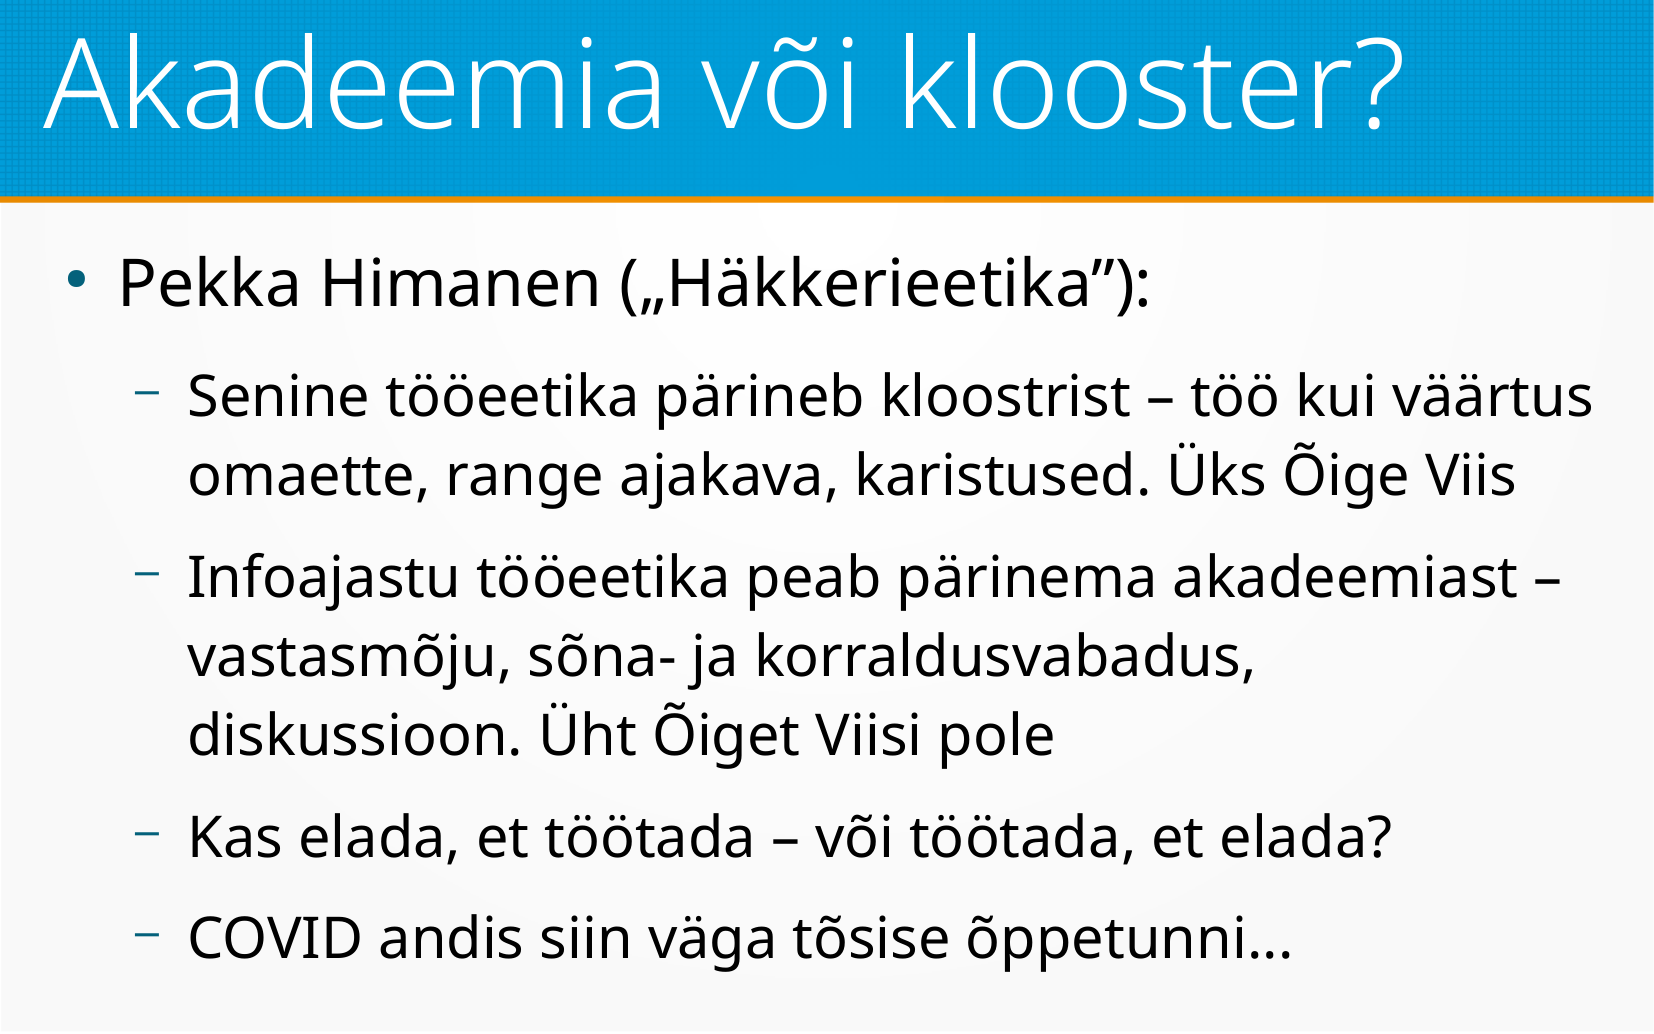

# Akadeemia või klooster?
Pekka Himanen („Häkkerieetika”):
Senine tööeetika pärineb kloostrist – töö kui väärtus omaette, range ajakava, karistused. Üks Õige Viis
Infoajastu tööeetika peab pärinema akadeemiast – vastasmõju, sõna- ja korraldusvabadus, diskussioon. Üht Õiget Viisi pole
Kas elada, et töötada – või töötada, et elada?
COVID andis siin väga tõsise õppetunni...